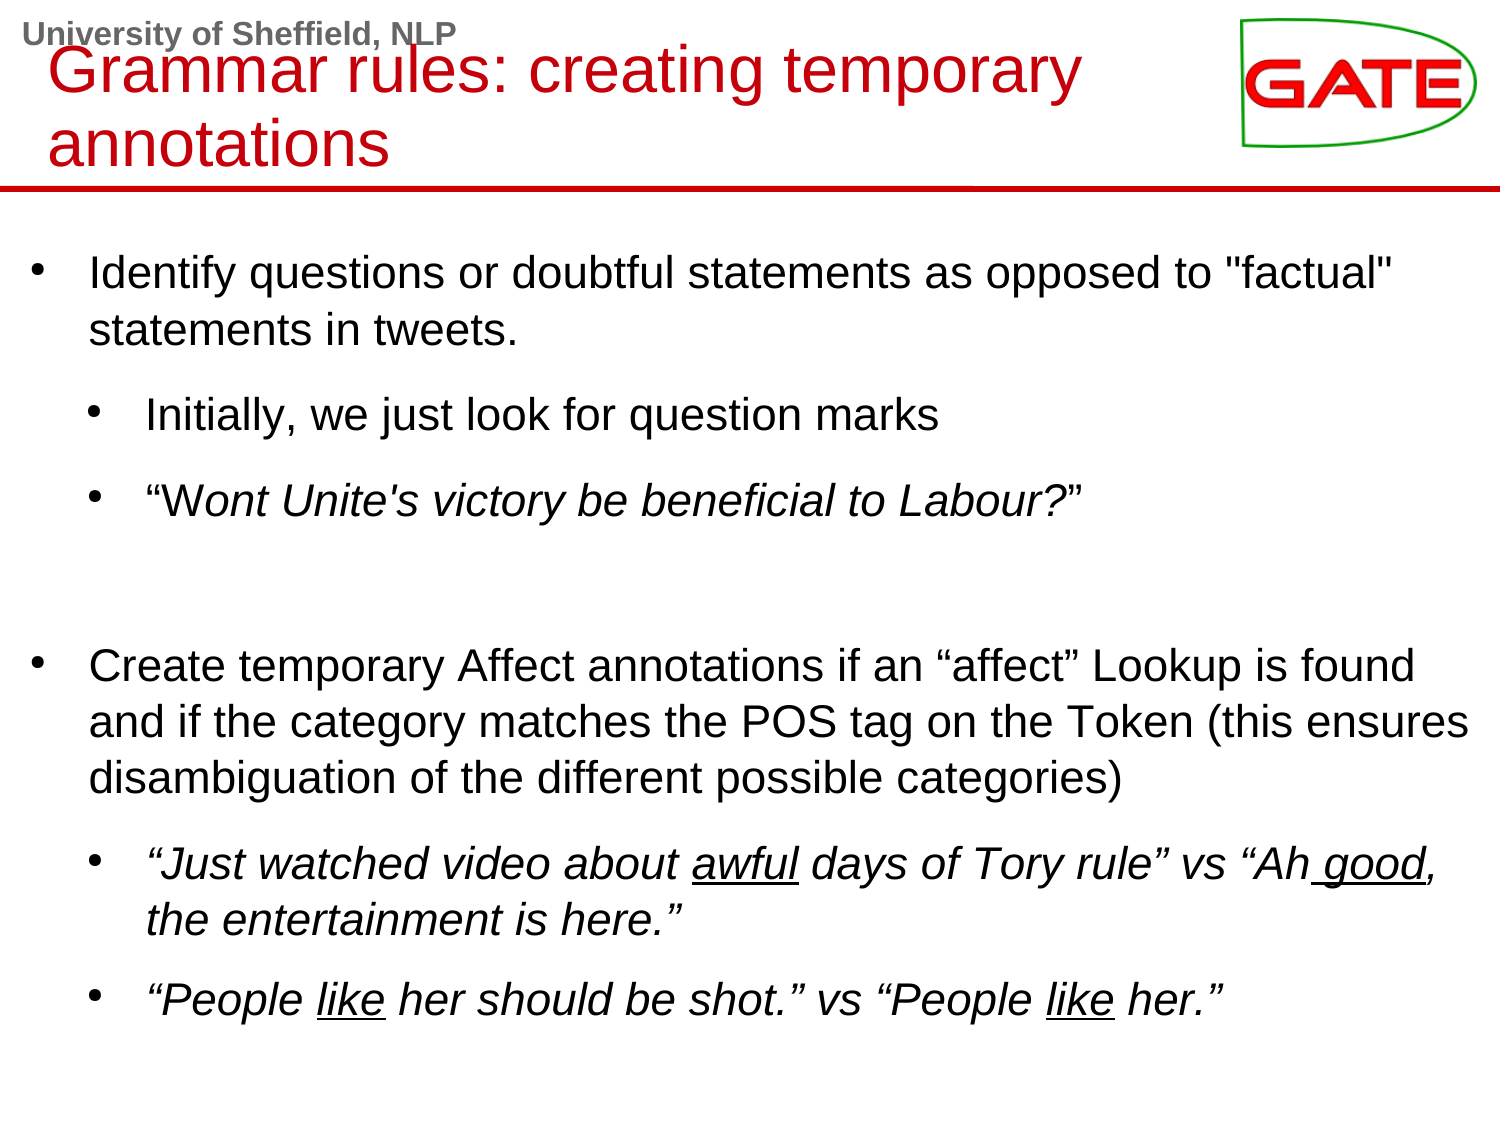

# Grammar rules: creating temporary annotations
Identify questions or doubtful statements as opposed to "factual" statements in tweets.
Initially, we just look for question marks
“Wont Unite's victory be beneficial to Labour?”
Create temporary Affect annotations if an “affect” Lookup is found and if the category matches the POS tag on the Token (this ensures disambiguation of the different possible categories)
“Just watched video about awful days of Tory rule” vs “Ah good, the entertainment is here.”
“People like her should be shot.” vs “People like her.”